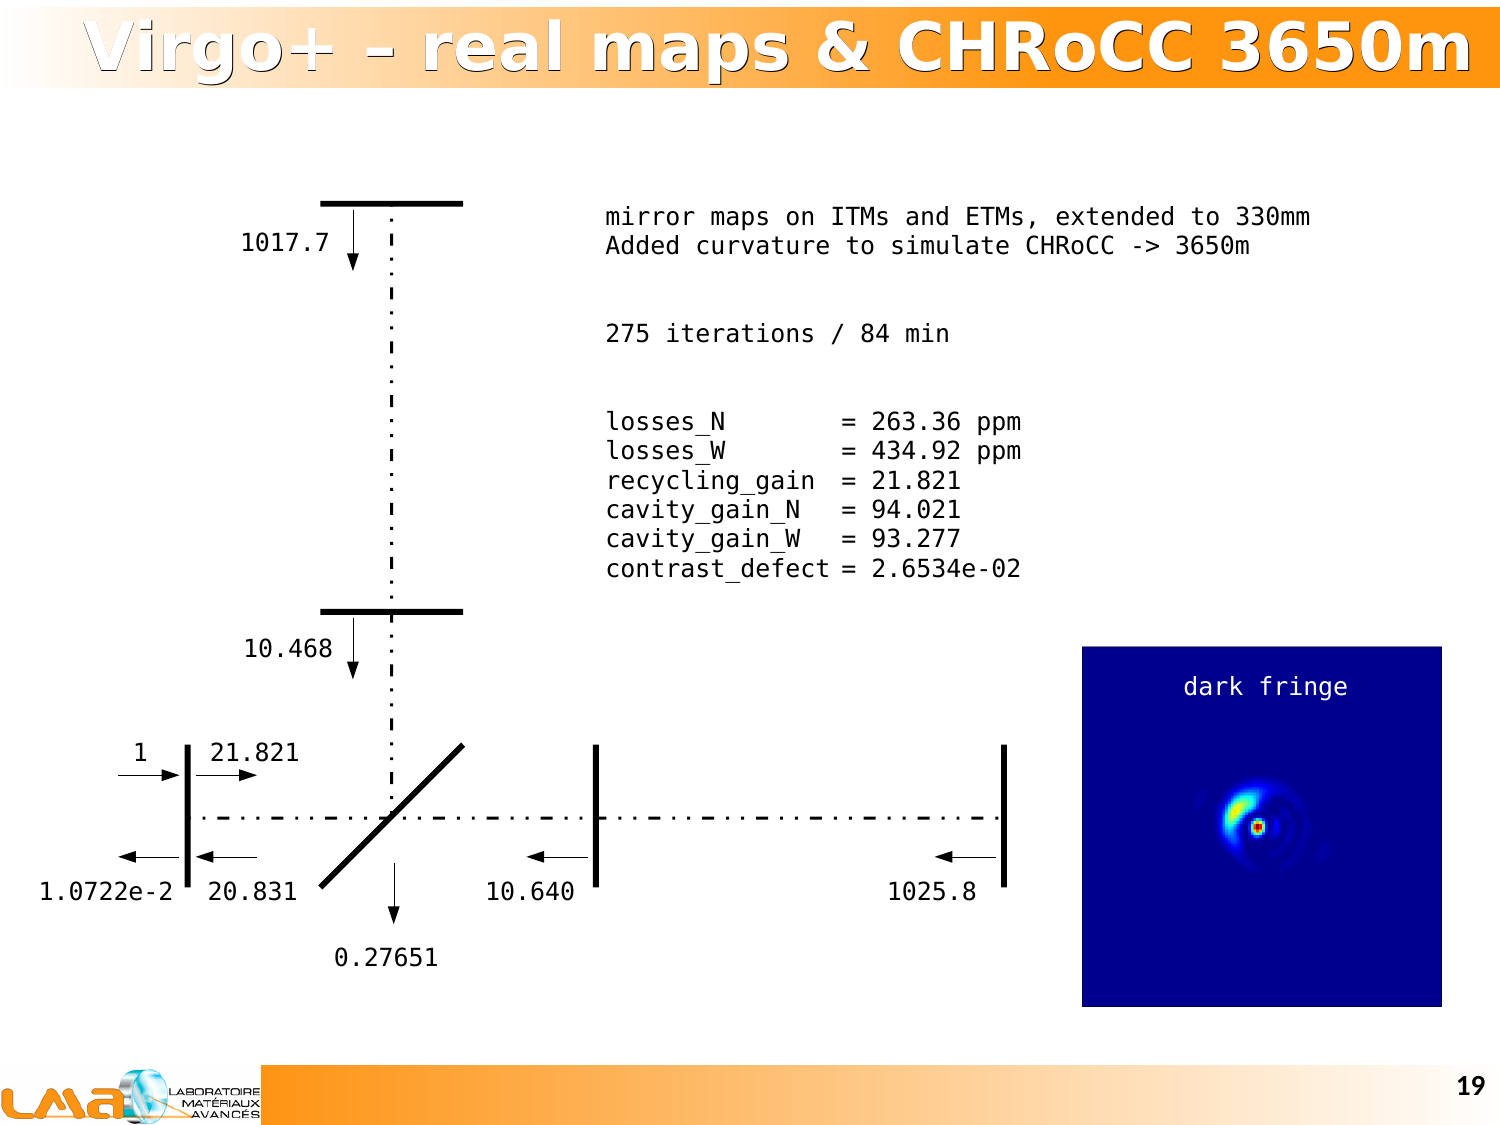

# Virgo+ – real maps & CHRoCC 3650m
mirror maps on ITMs and ETMs, extended to 330mm
Added curvature to simulate CHRoCC -> 3650m
275 iterations / 84 min
losses_N 		= 263.36 ppm
losses_W 		= 434.92 ppm
recycling_gain 	= 21.821
cavity_gain_N 	= 94.021
cavity_gain_W 	= 93.277
contrast_defect	= 2.6534e-02
1017.7
10.468
dark fringe
1
21.821
1.0722e-2
10.640
1025.8
20.831
0.27651
19